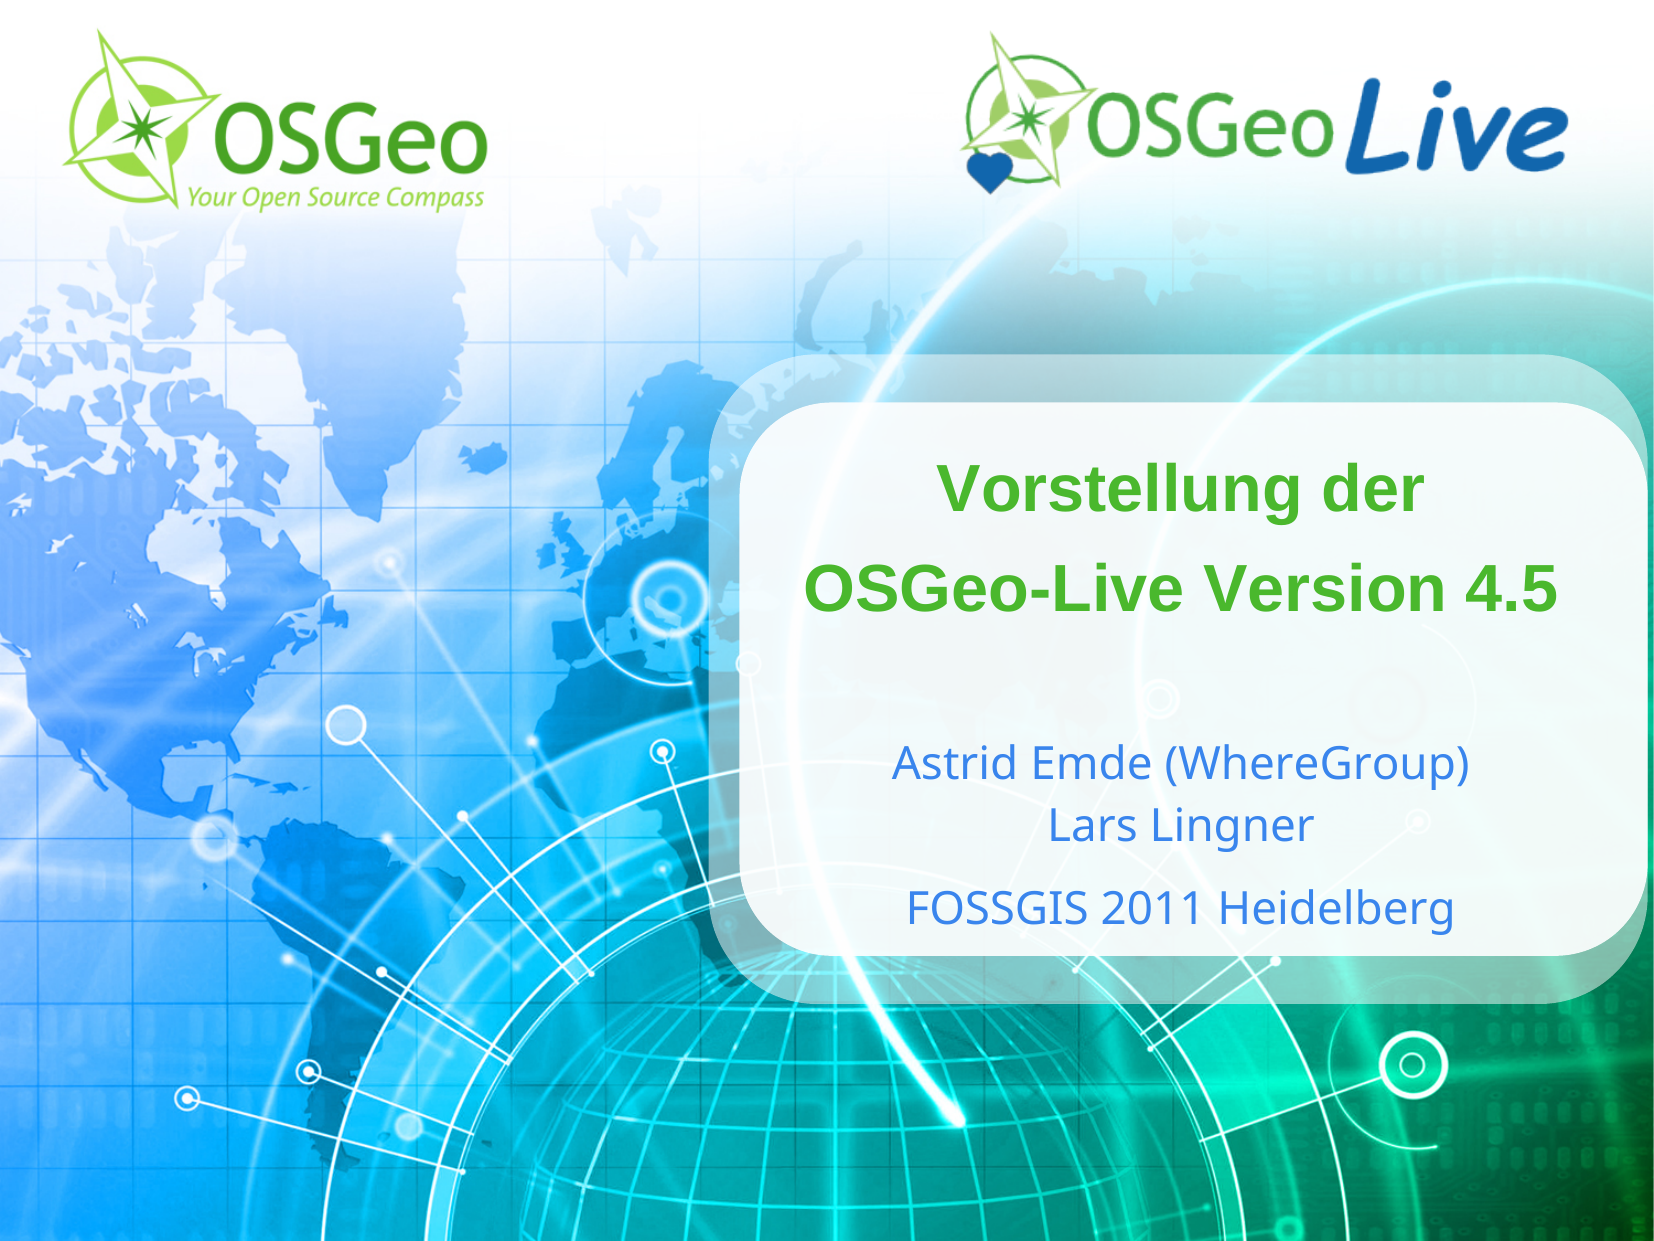

Vorstellung der
OSGeo-Live Version 4.5
Astrid Emde (WhereGroup)
Lars Lingner
FOSSGIS 2011 Heidelberg